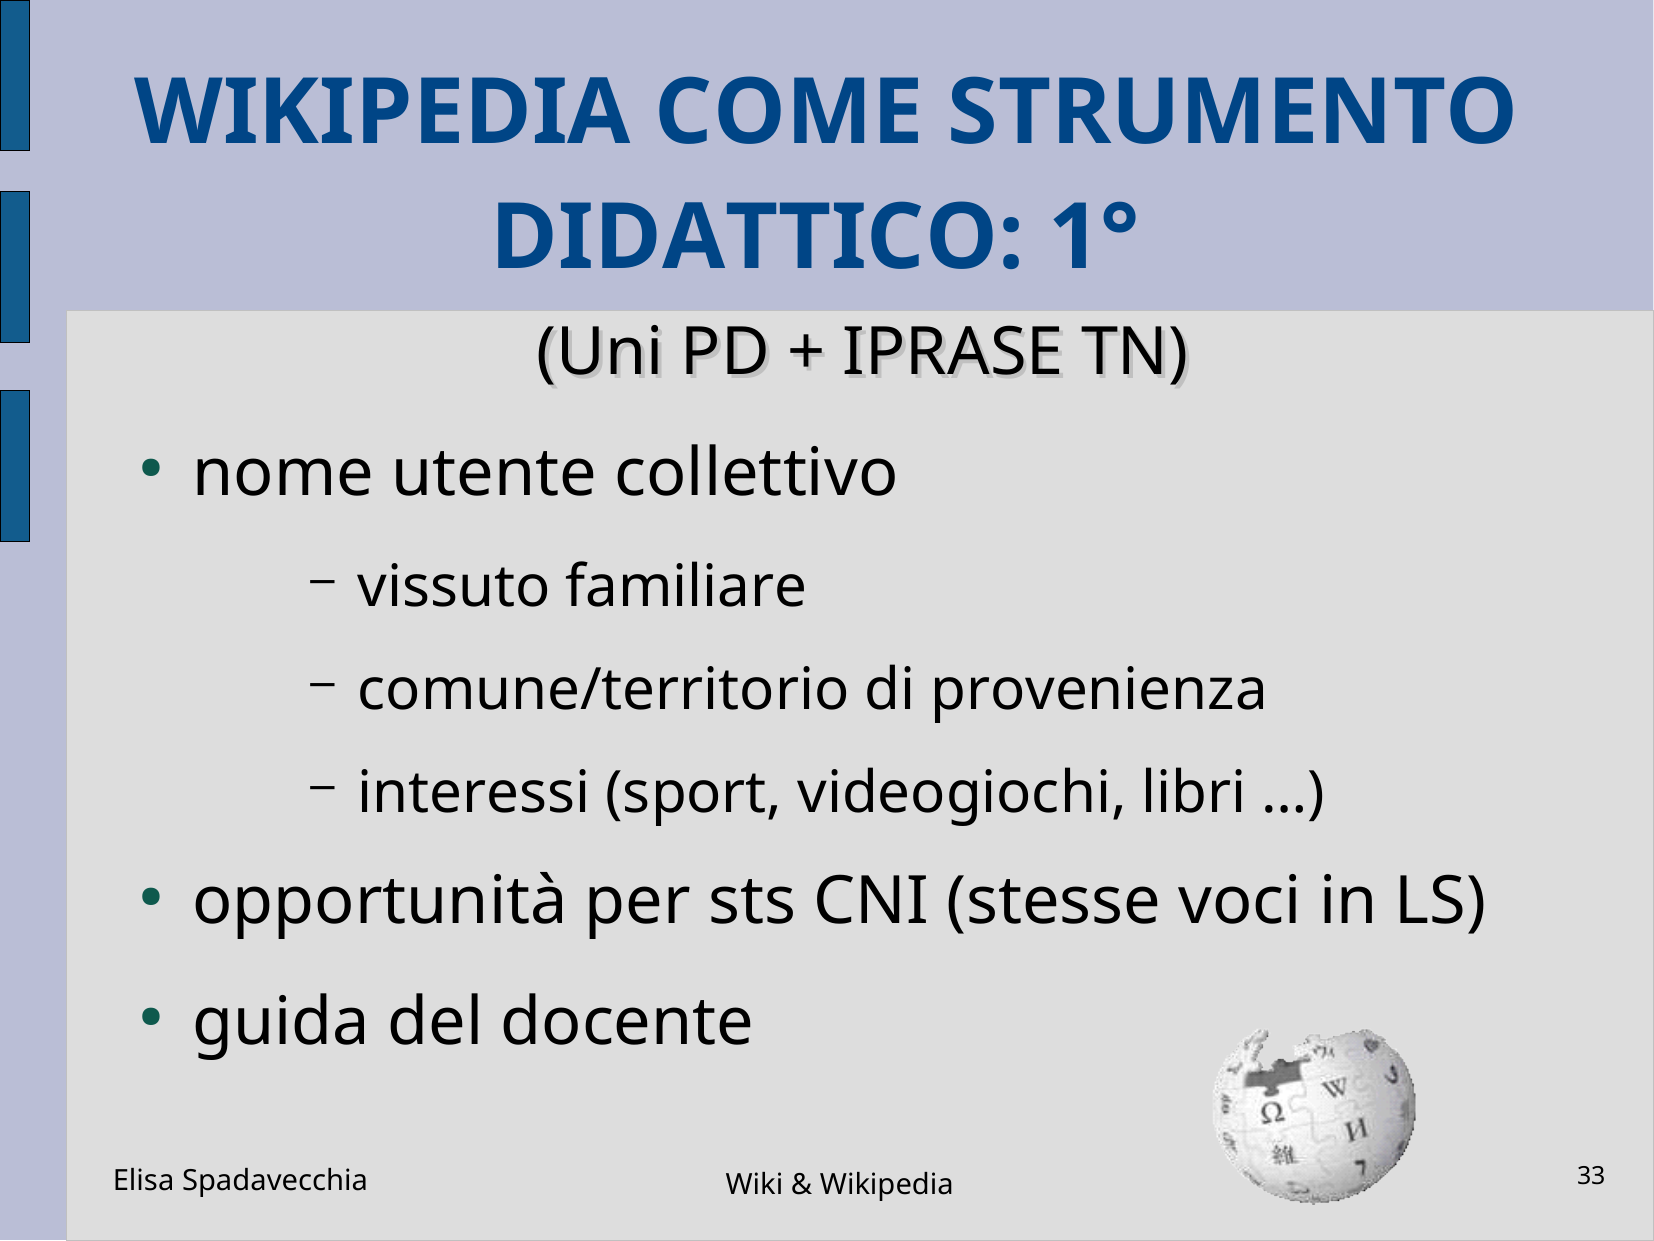

# WIKIPEDIA COME STRUMENTO DIDATTICO: 1°
(Uni PD + IPRASE TN)
nome utente collettivo
vissuto familiare
comune/territorio di provenienza
interessi (sport, videogiochi, libri …)
opportunità per sts CNI (stesse voci in LS)
guida del docente
Elisa Spadavecchia
Wiki & Wikipedia